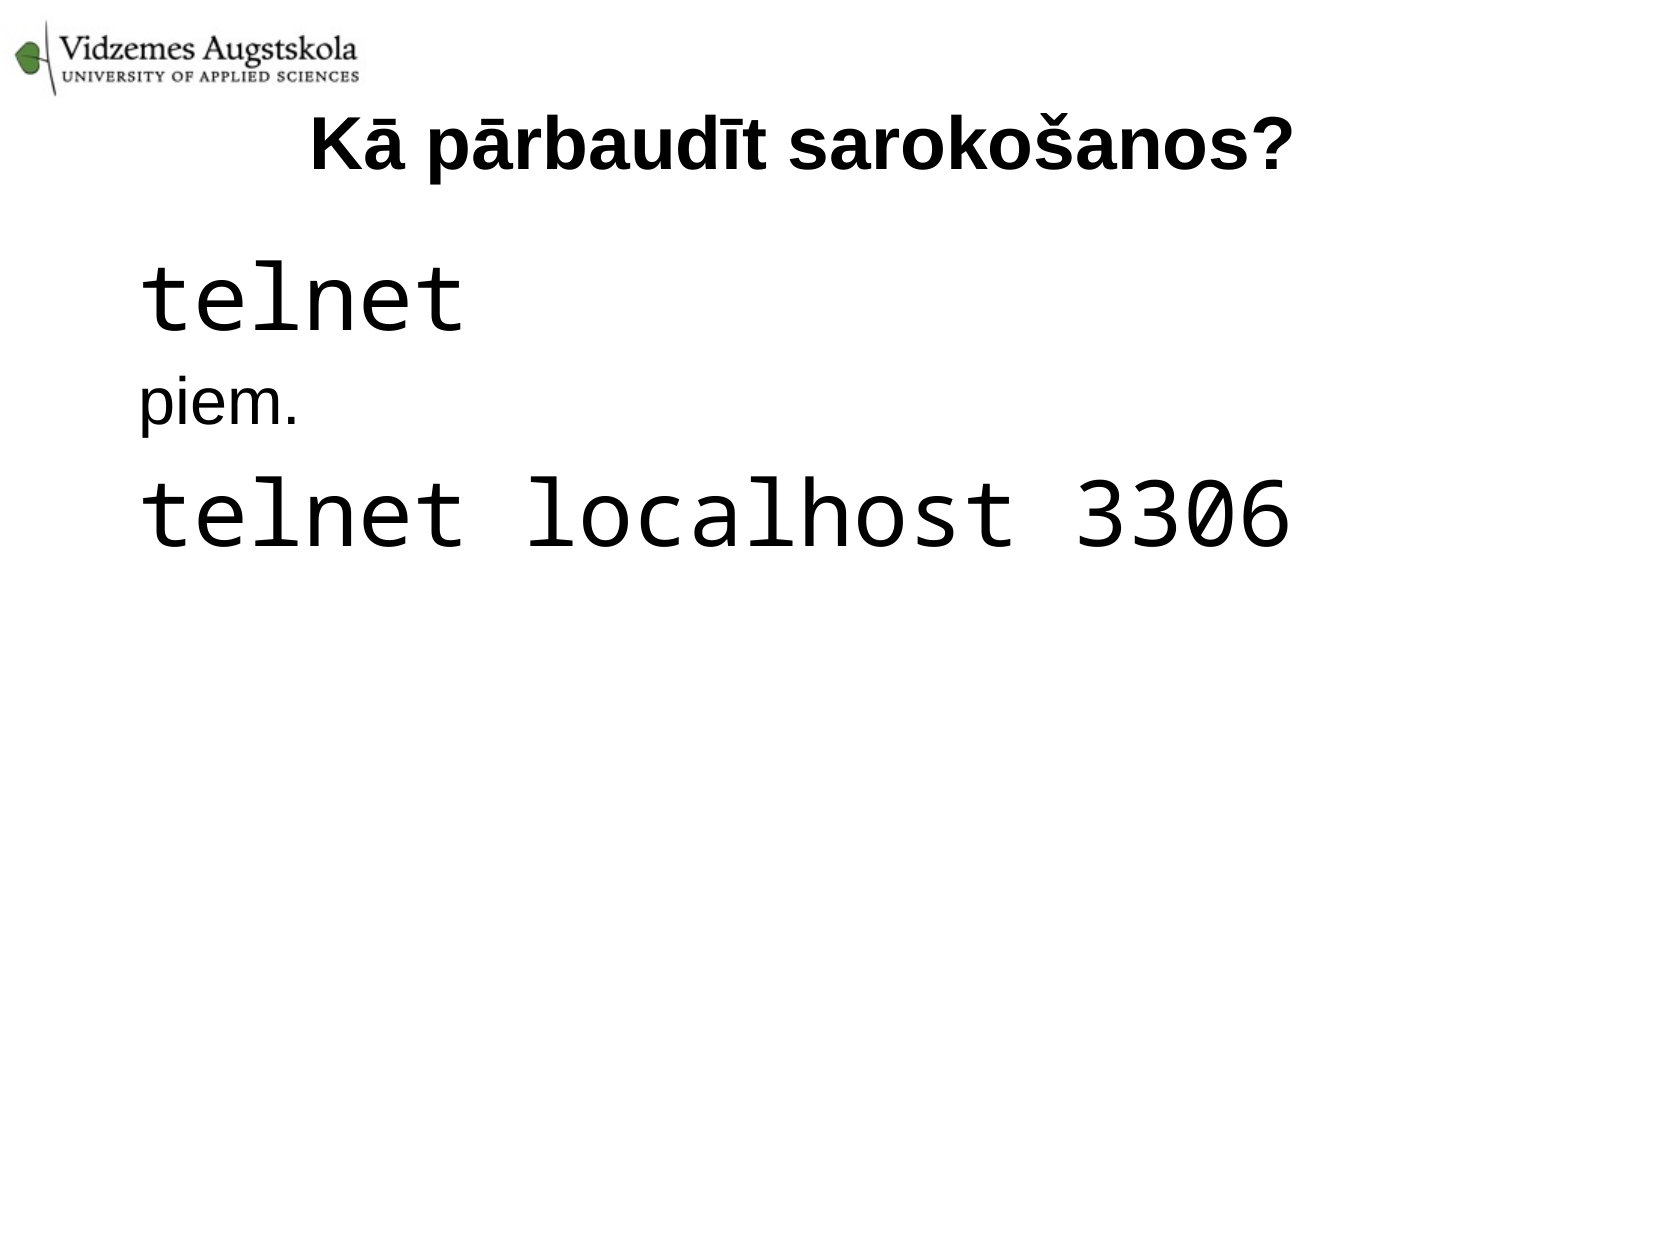

# Kā pārbaudīt sarokošanos?
telnet
piem.
telnet localhost 3306